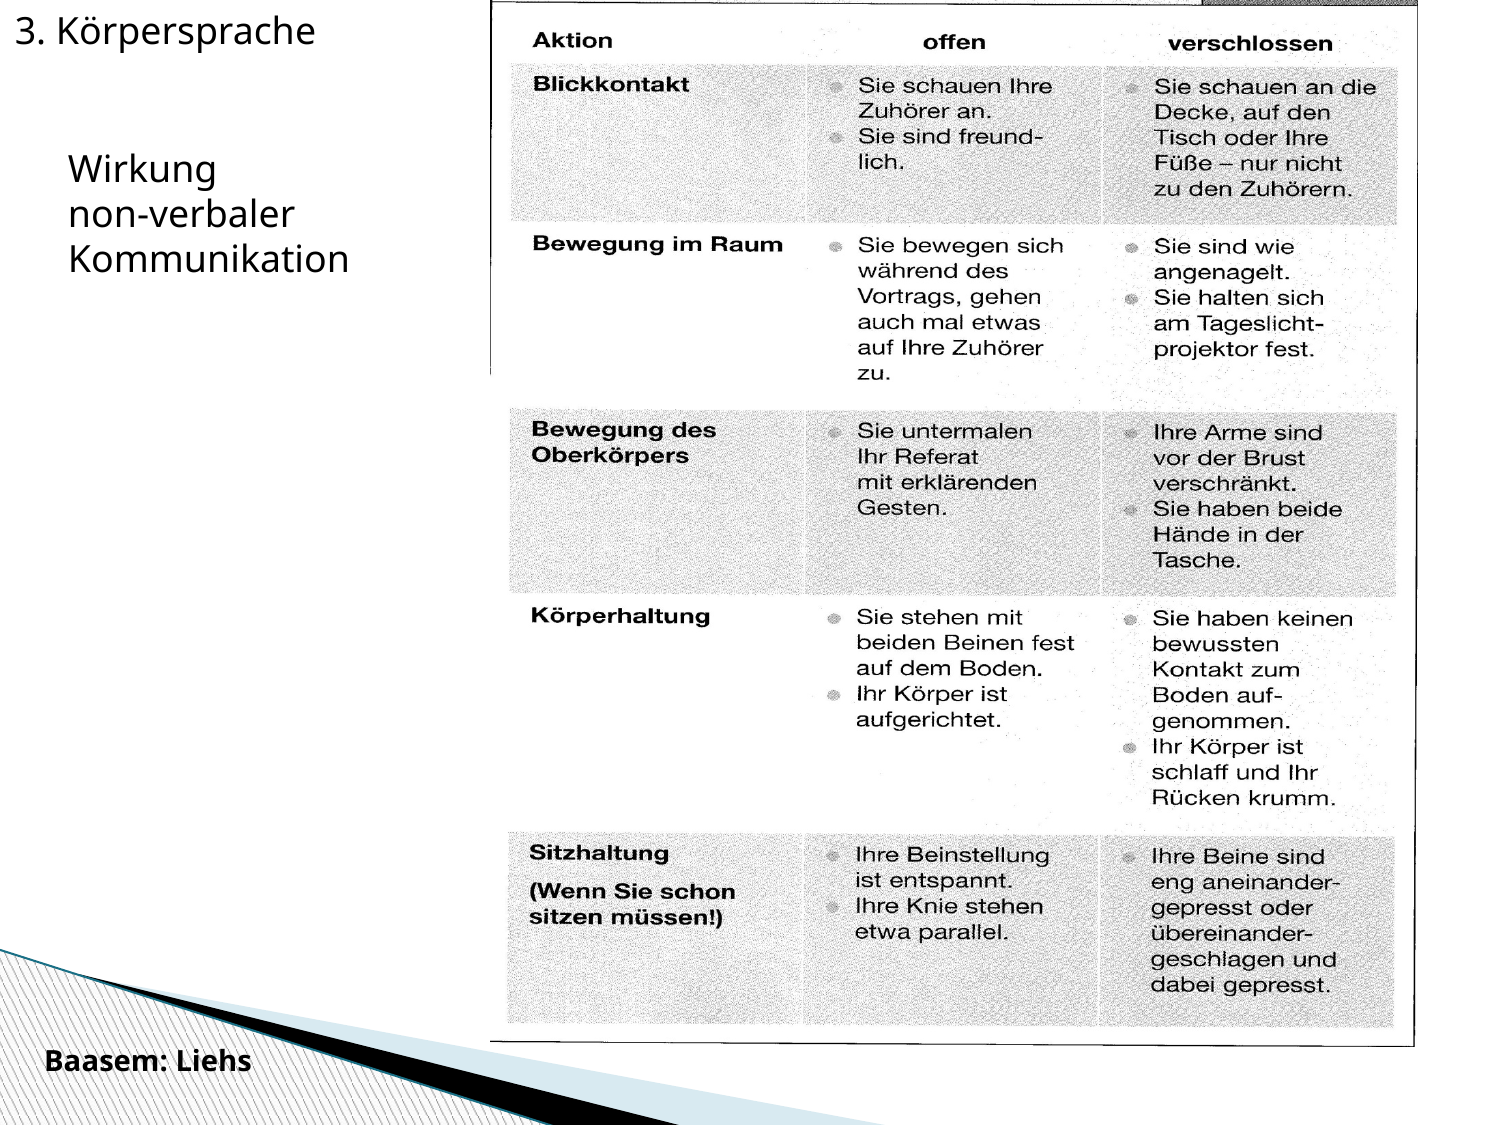

3. Körpersprache
Wirkung
non-verbaler Kommunikation
Baasem: Liehs